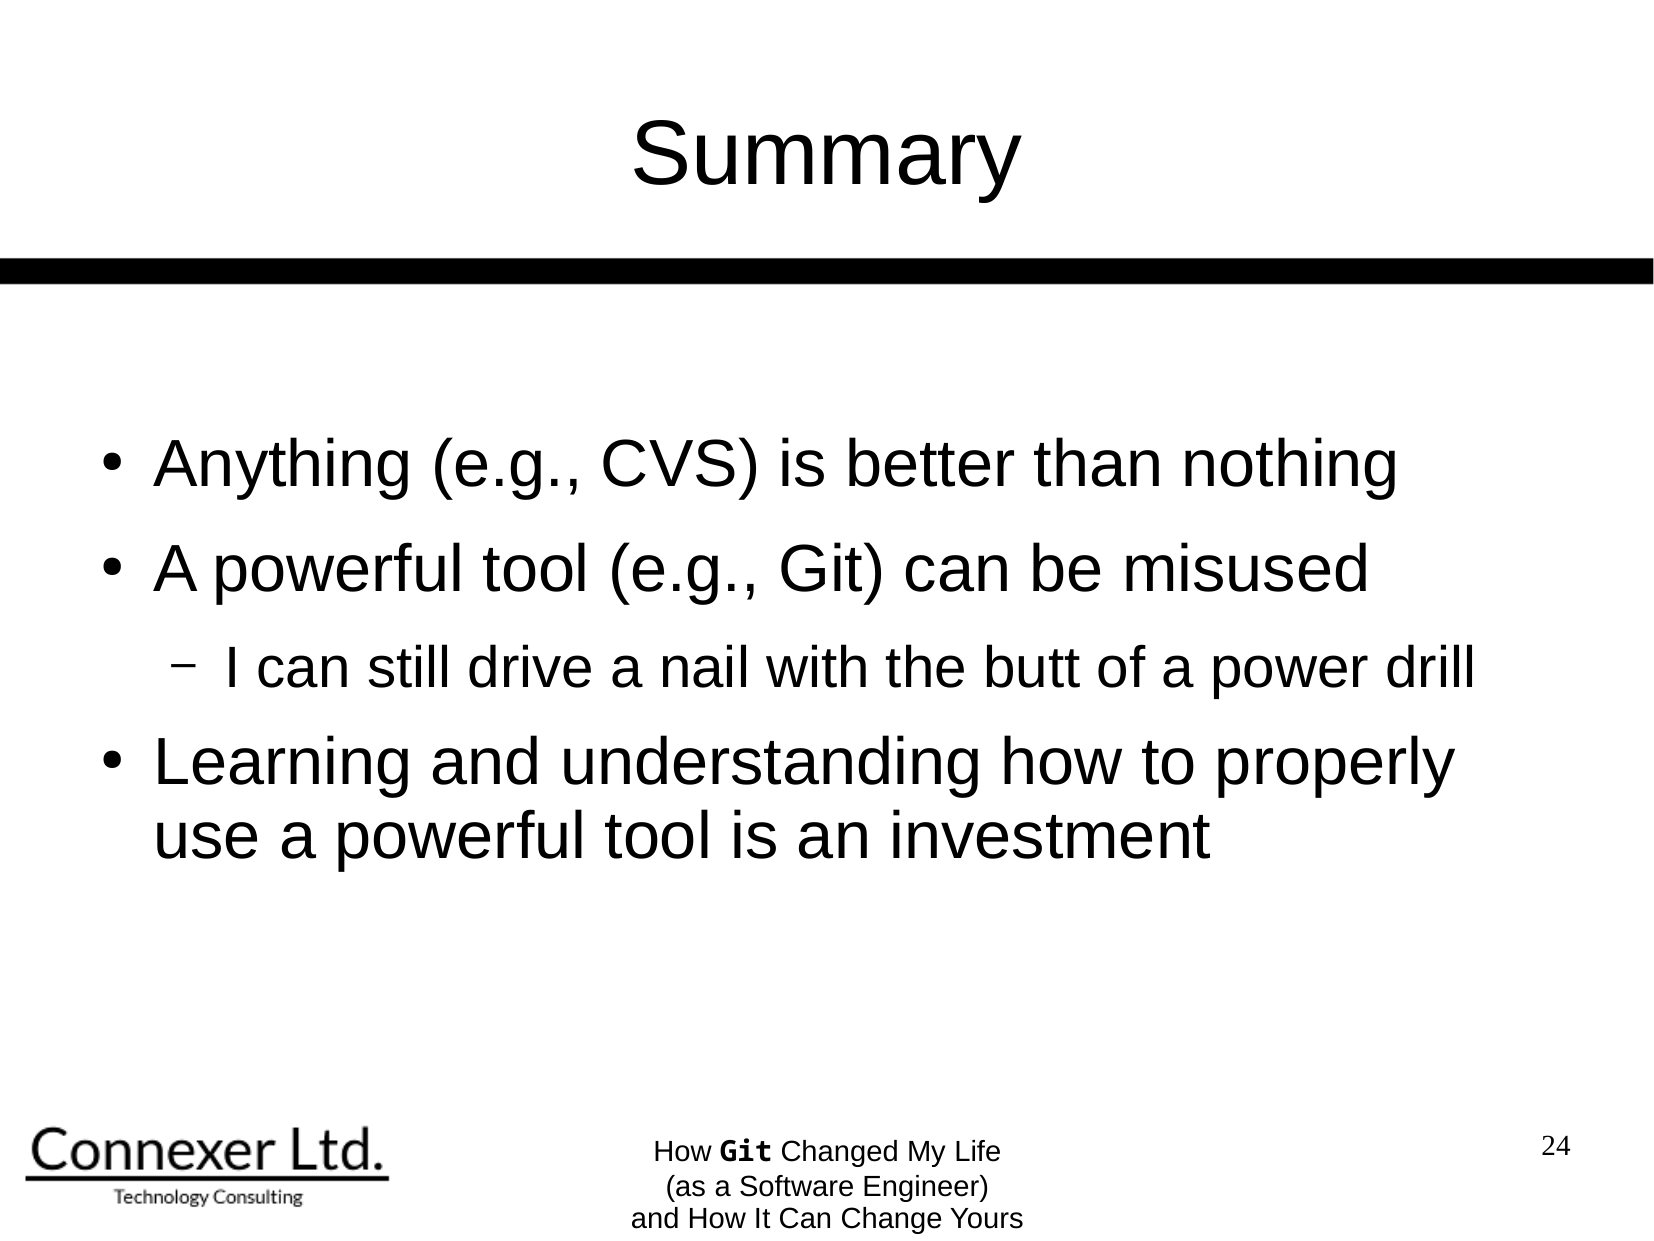

# Summary
Anything (e.g., CVS) is better than nothing
A powerful tool (e.g., Git) can be misused
I can still drive a nail with the butt of a power drill
Learning and understanding how to properly use a powerful tool is an investment
24